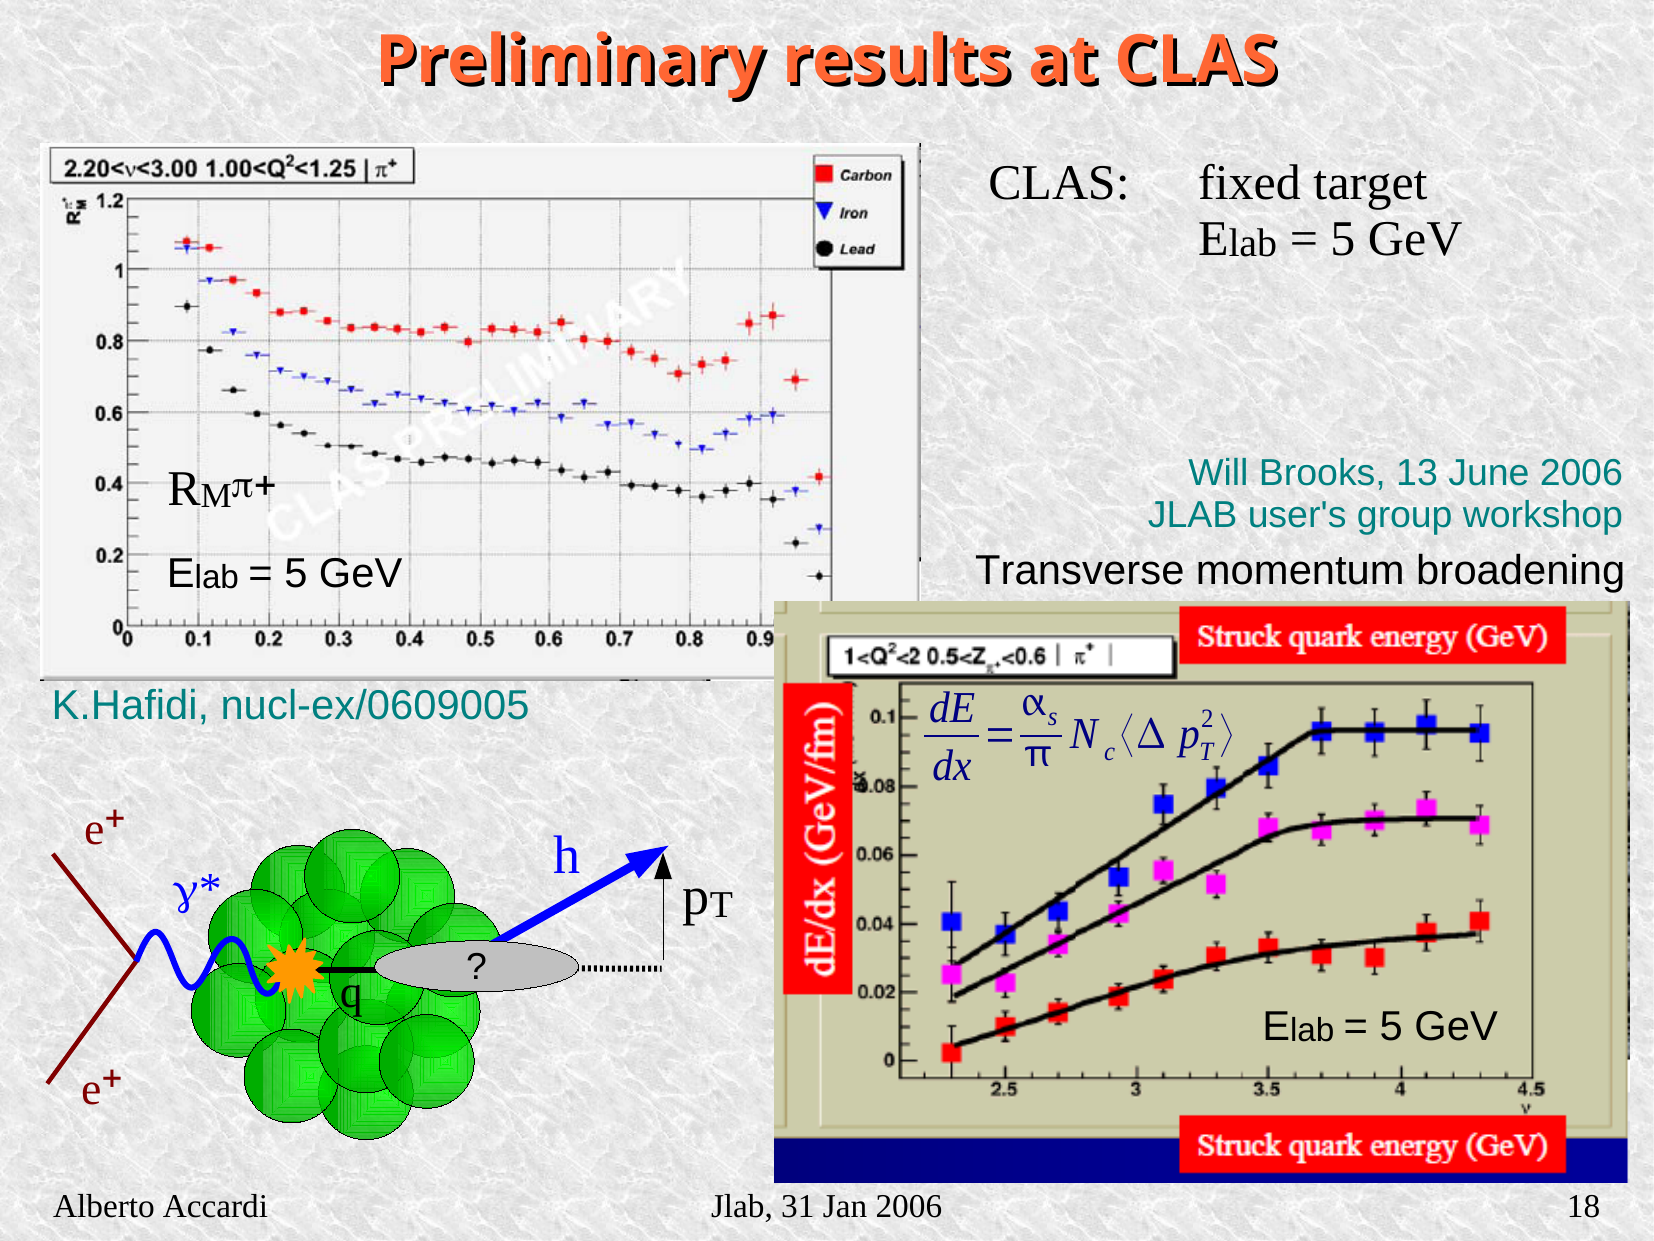

Preliminary results at CLAS
RMp+
Elab = 5 GeV
K.Hafidi, nucl-ex/0609005
CLAS:	 fixed target
		 Elab = 5 GeV
Will Brooks, 13 June 2006
JLAB user's group workshop
Transverse momentum broadening
Elab = 5 GeV
e+
h
g*
pT
?
q
e+
Alberto Accardi
Hot Quarks 2006
18